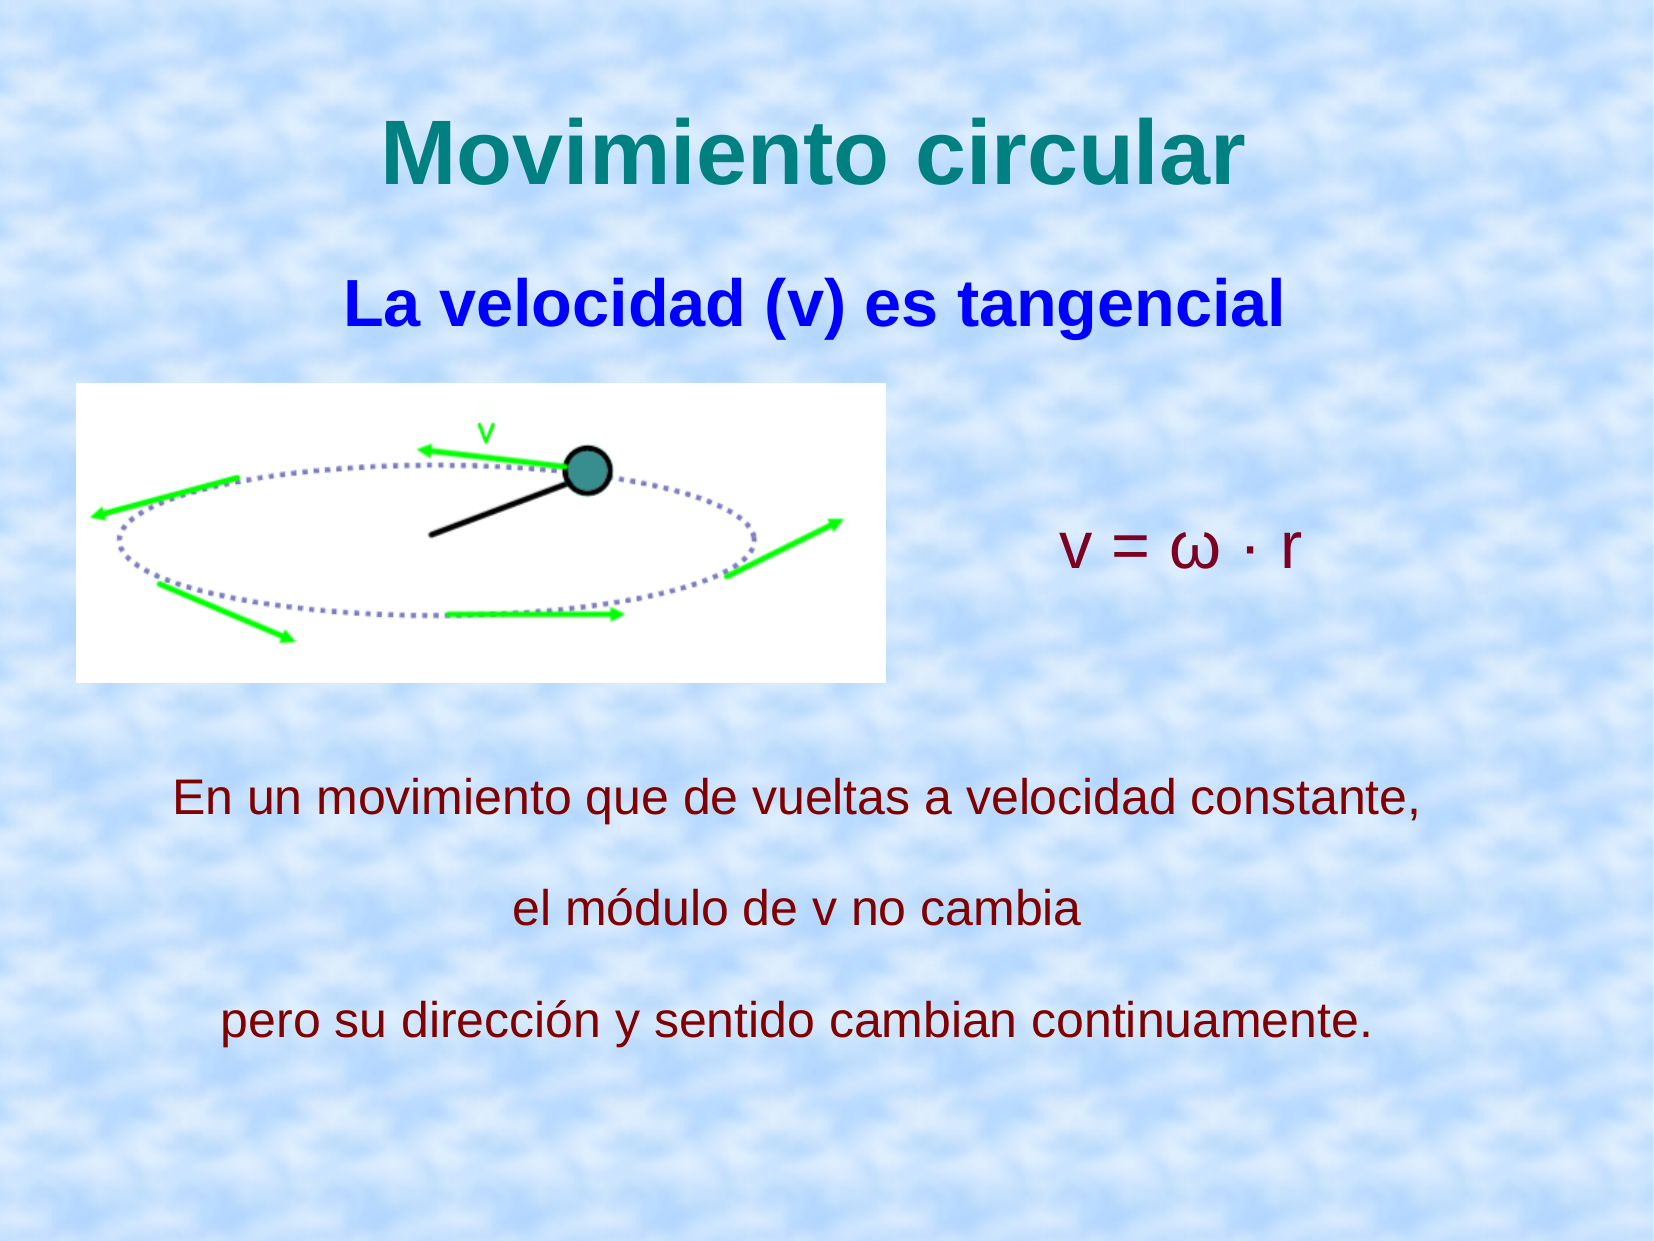

# Movimiento circular
La velocidad (v) es tangencial
v = ω · r
En un movimiento que de vueltas a velocidad constante,
 el módulo de v no cambia
pero su dirección y sentido cambian continuamente.
la relación entre ω y el periodo T es
ω = 2π/T
la relación entre ω y el periodo T es
ω = 2π/T
la relación entre ω y el periodo T es
ω = 2π/T